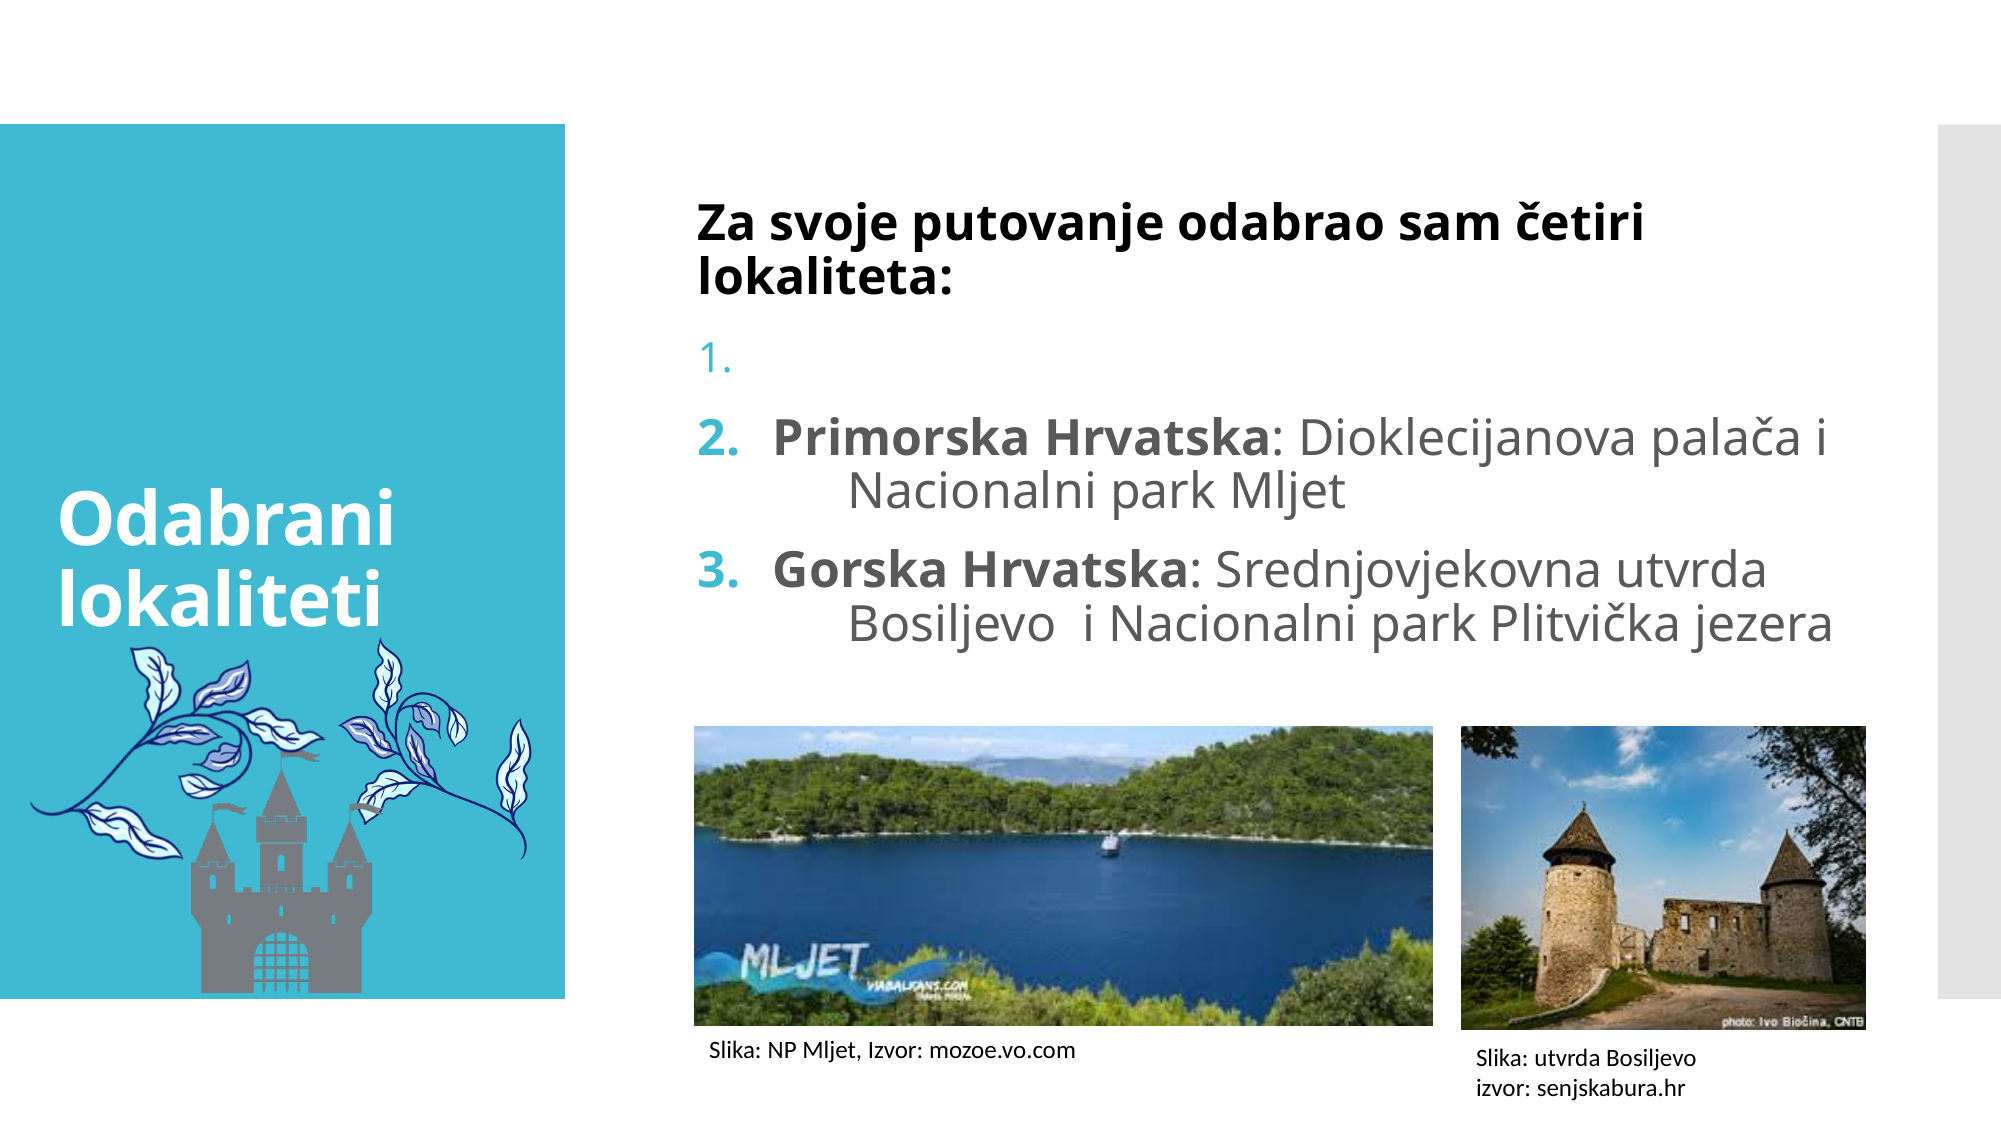

# Odabrani lokaliteti
Za svoje putovanje odabrao sam četiri lokaliteta:
Primorska Hrvatska: Dioklecijanova palača i Nacionalni park Mljet
Gorska Hrvatska: Srednjovjekovna utvrda Bosiljevo  i Nacionalni park Plitvička jezera
Slika: NP Mljet, Izvor: mozoe.vo.com
Slika: utvrda Bosiljevo
izvor: senjskabura.hr